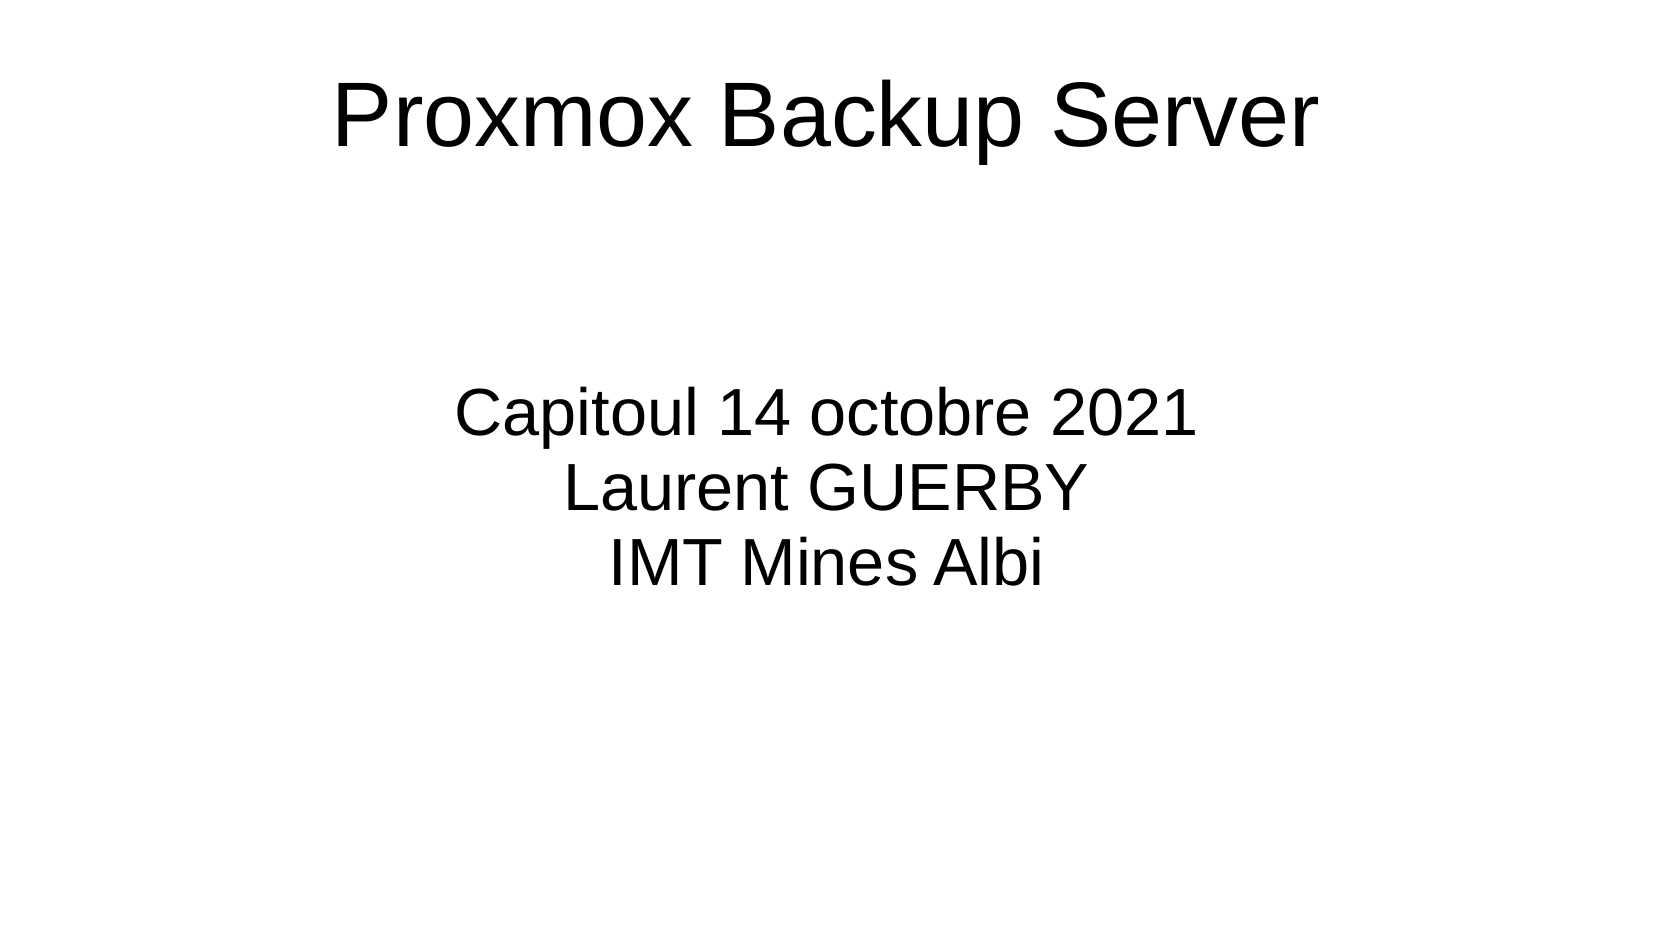

# Proxmox Backup Server
Capitoul 14 octobre 2021
Laurent GUERBY
IMT Mines Albi